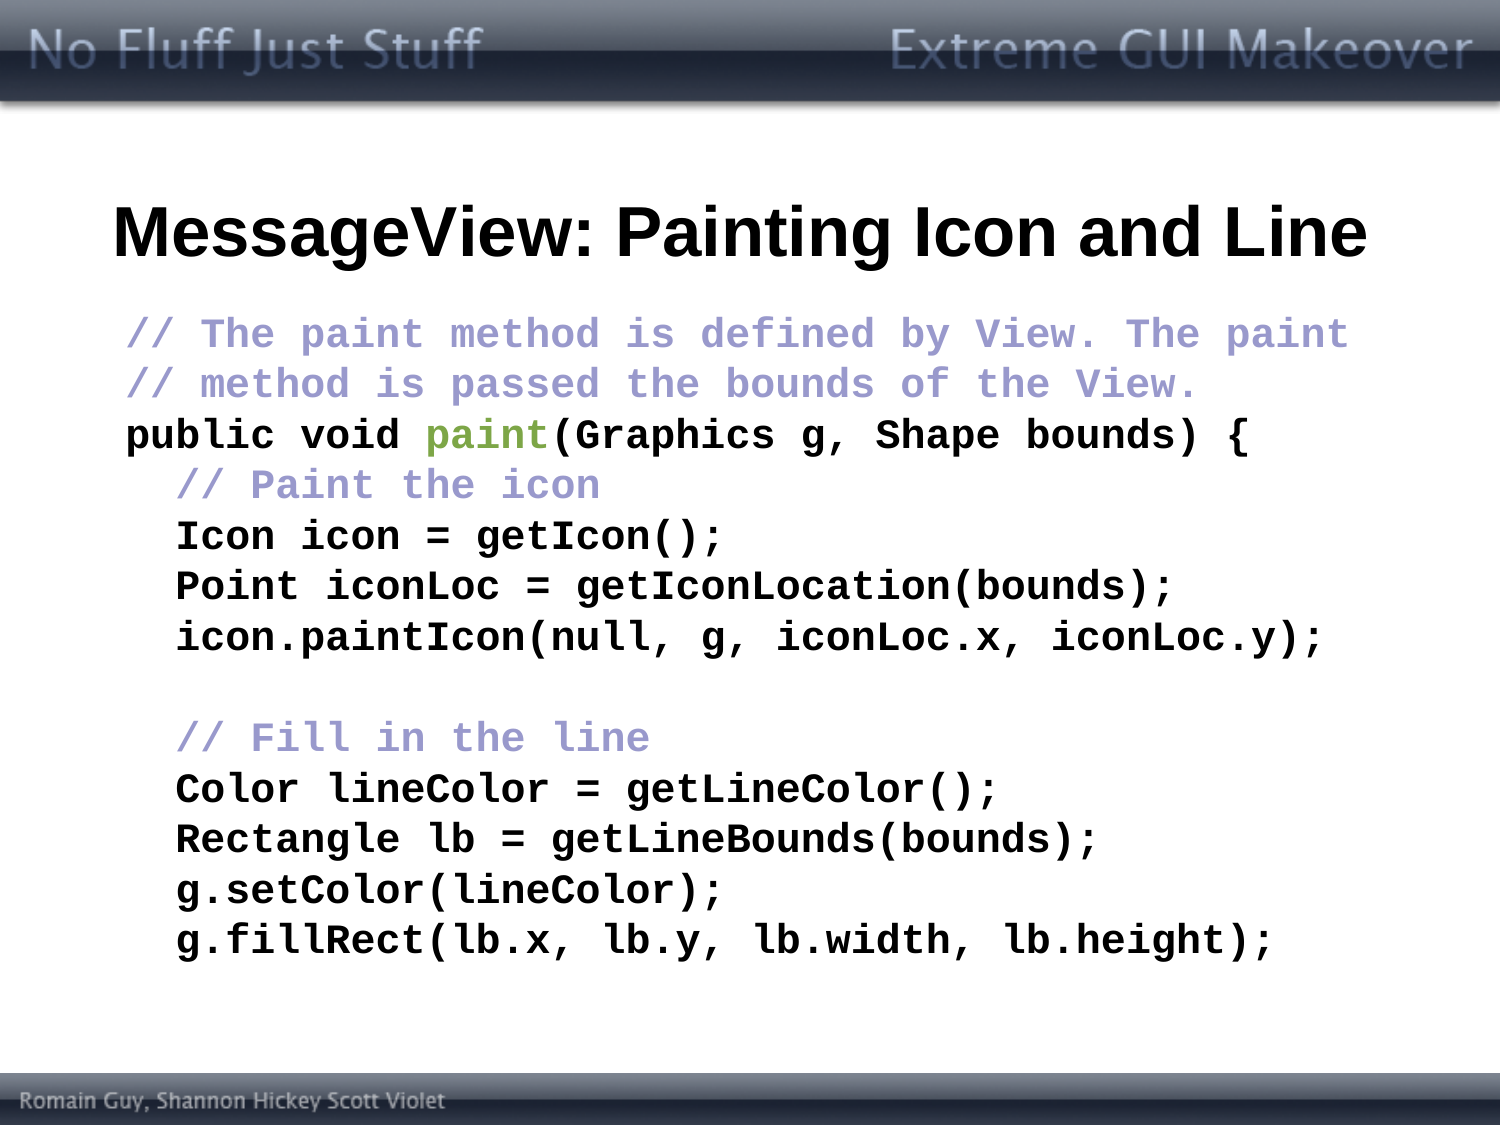

# MessageView: Painting Icon and Line
// The paint method is defined by View. The paint
// method is passed the bounds of the View.
public void paint(Graphics g, Shape bounds) {
 // Paint the icon
 Icon icon = getIcon();
 Point iconLoc = getIconLocation(bounds);
 icon.paintIcon(null, g, iconLoc.x, iconLoc.y);
 // Fill in the line
 Color lineColor = getLineColor();
 Rectangle lb = getLineBounds(bounds);
 g.setColor(lineColor);
 g.fillRect(lb.x, lb.y, lb.width, lb.height);